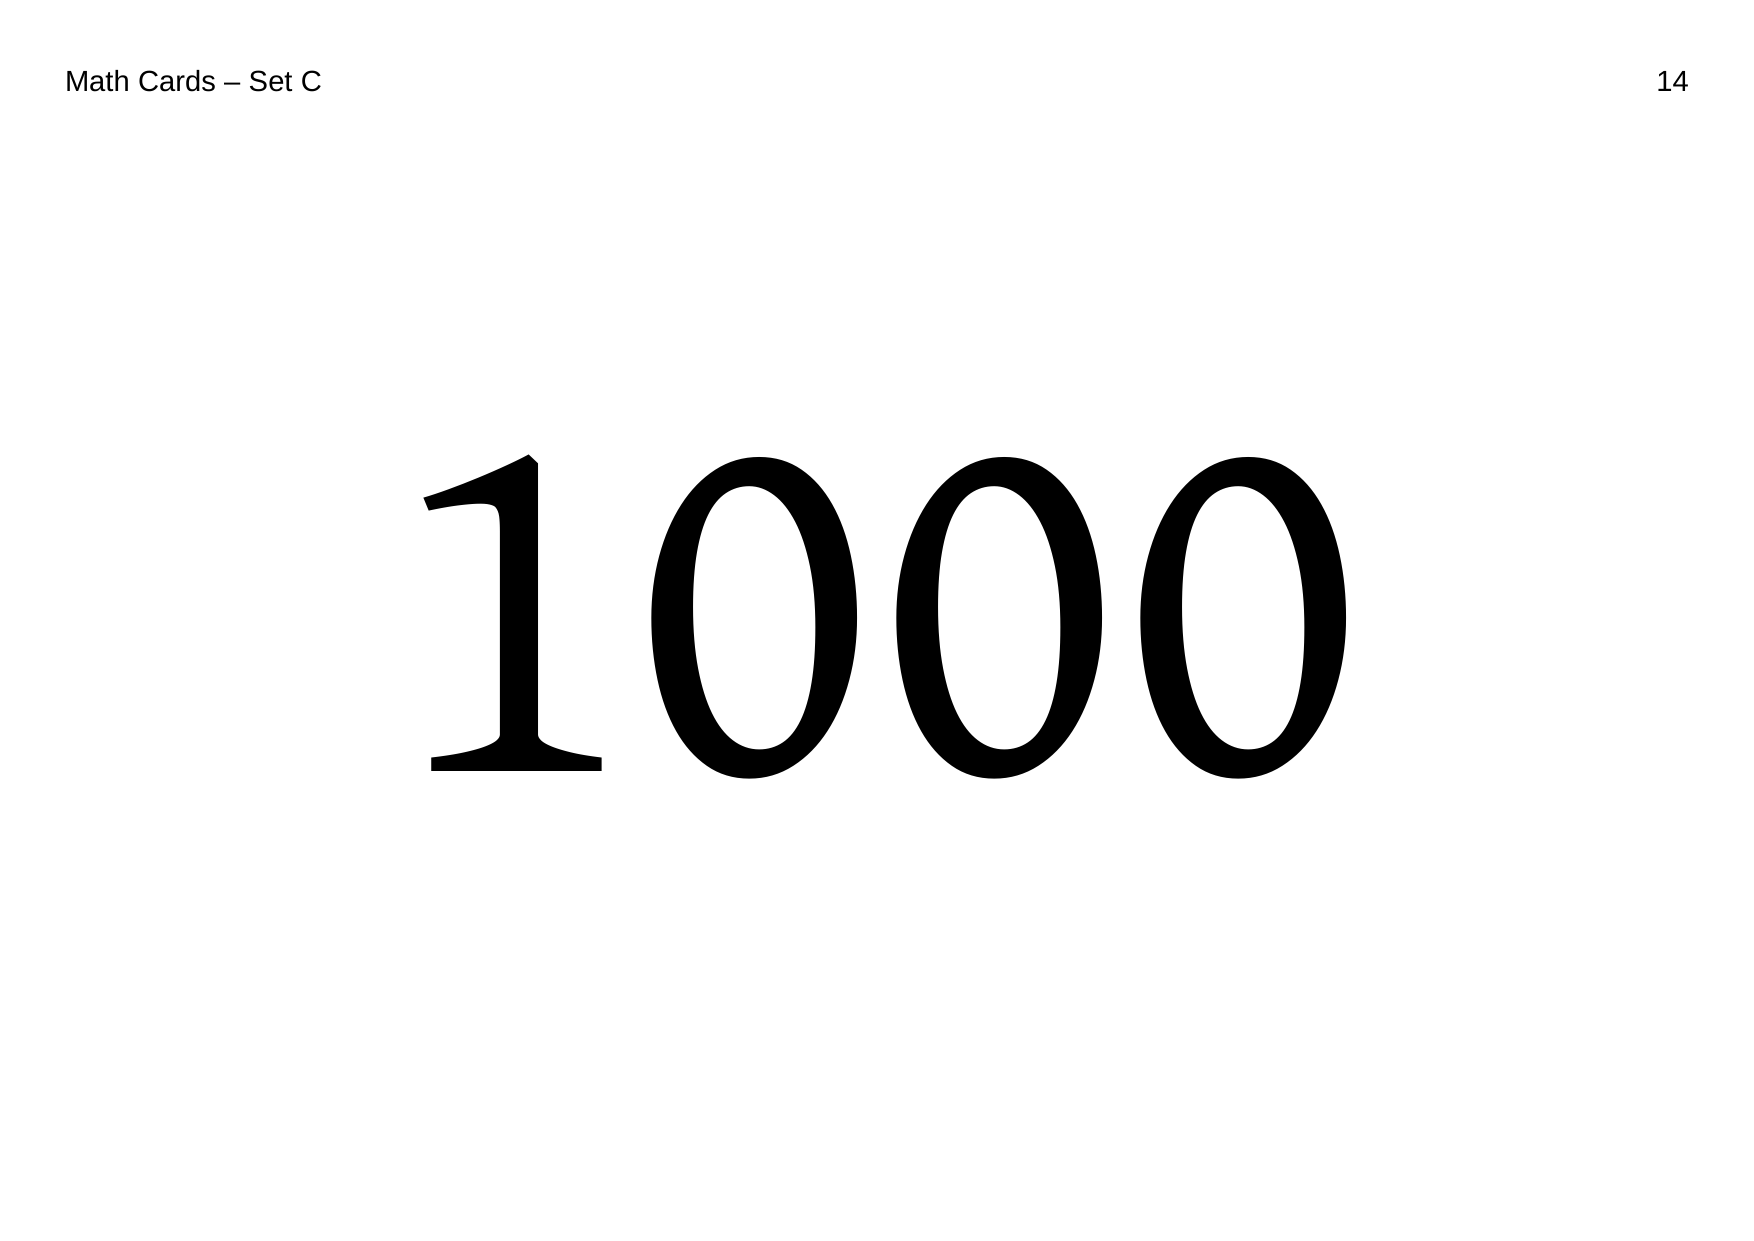

Math Cards – Set C
14
1000